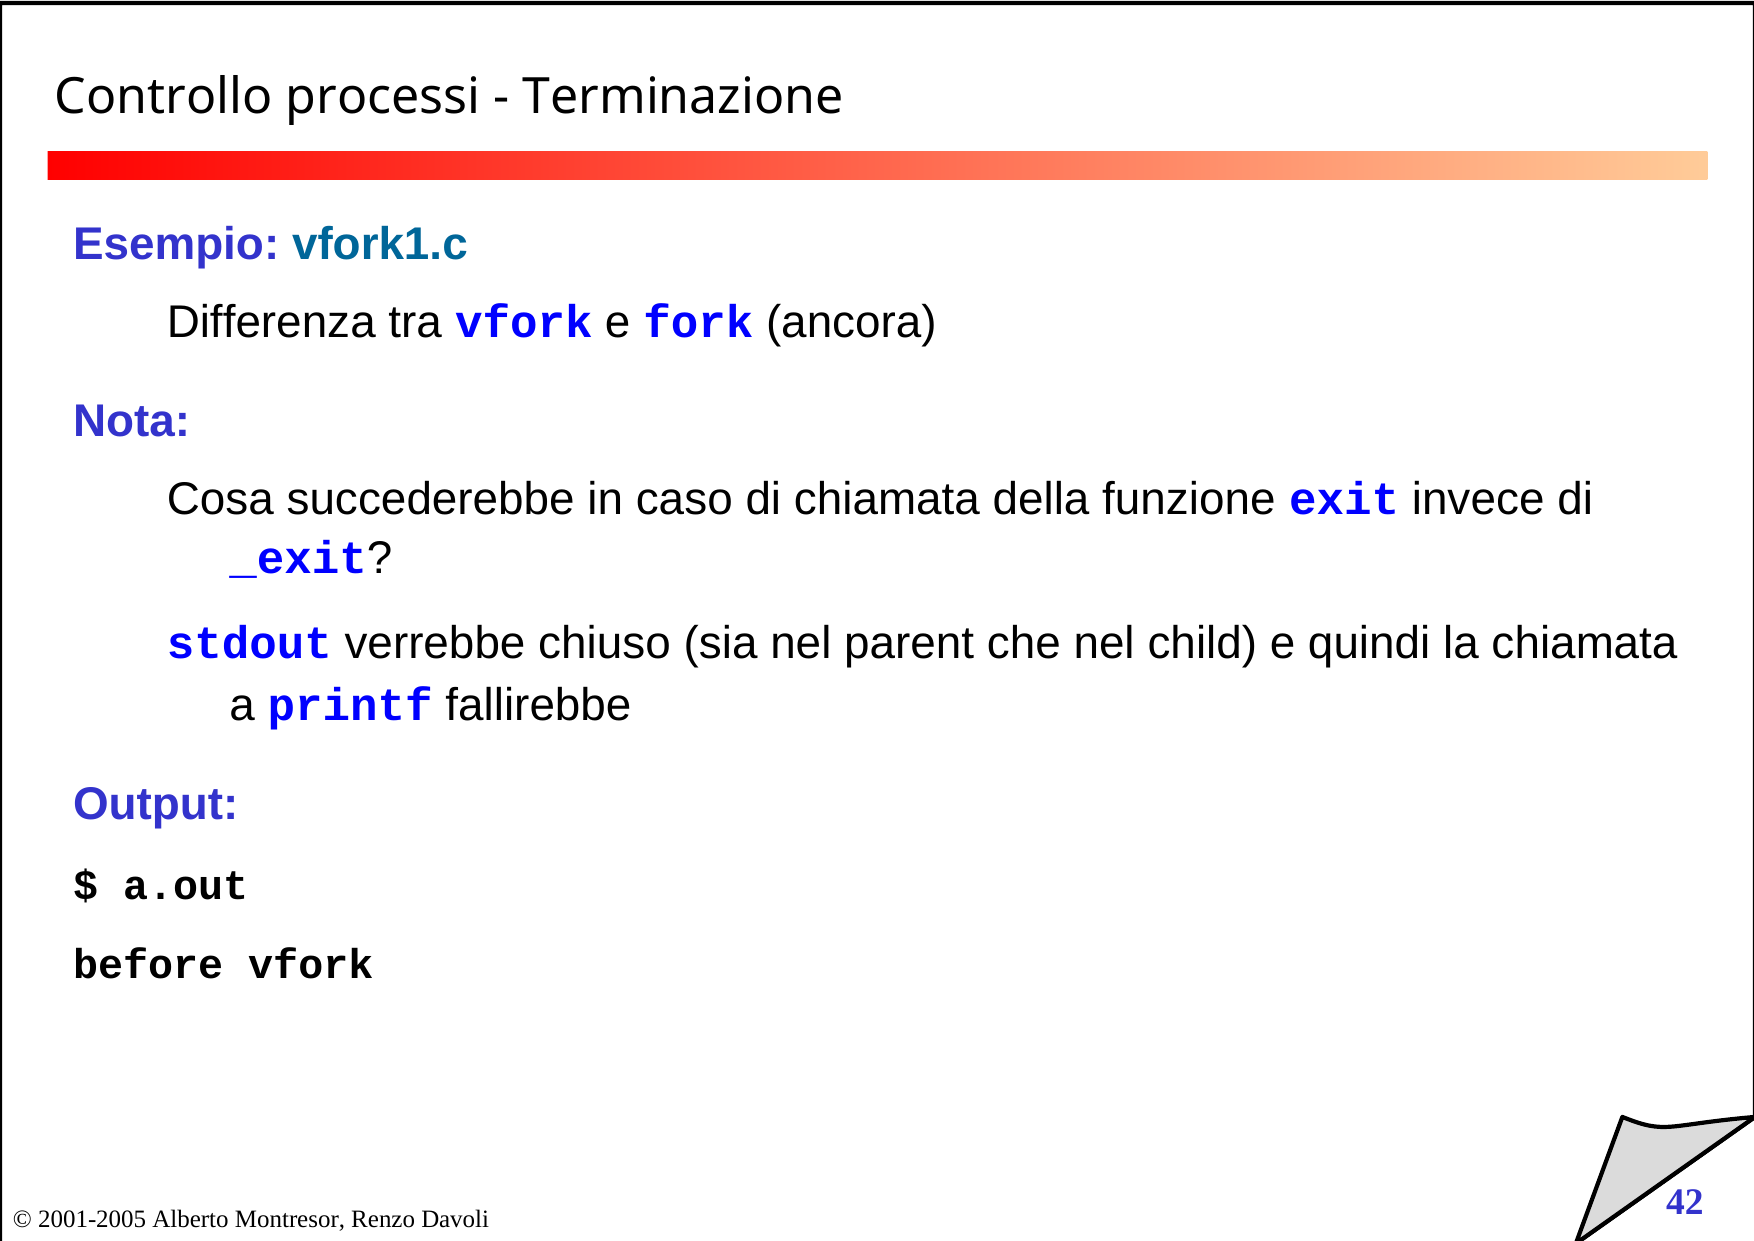

# Controllo processi - Terminazione
Esempio: vfork1.c
Differenza tra vfork e fork (ancora)
Nota:
Cosa succederebbe in caso di chiamata della funzione exit invece di _exit?
stdout verrebbe chiuso (sia nel parent che nel child) e quindi la chiamata a printf fallirebbe
Output:
$ a.out
before vfork